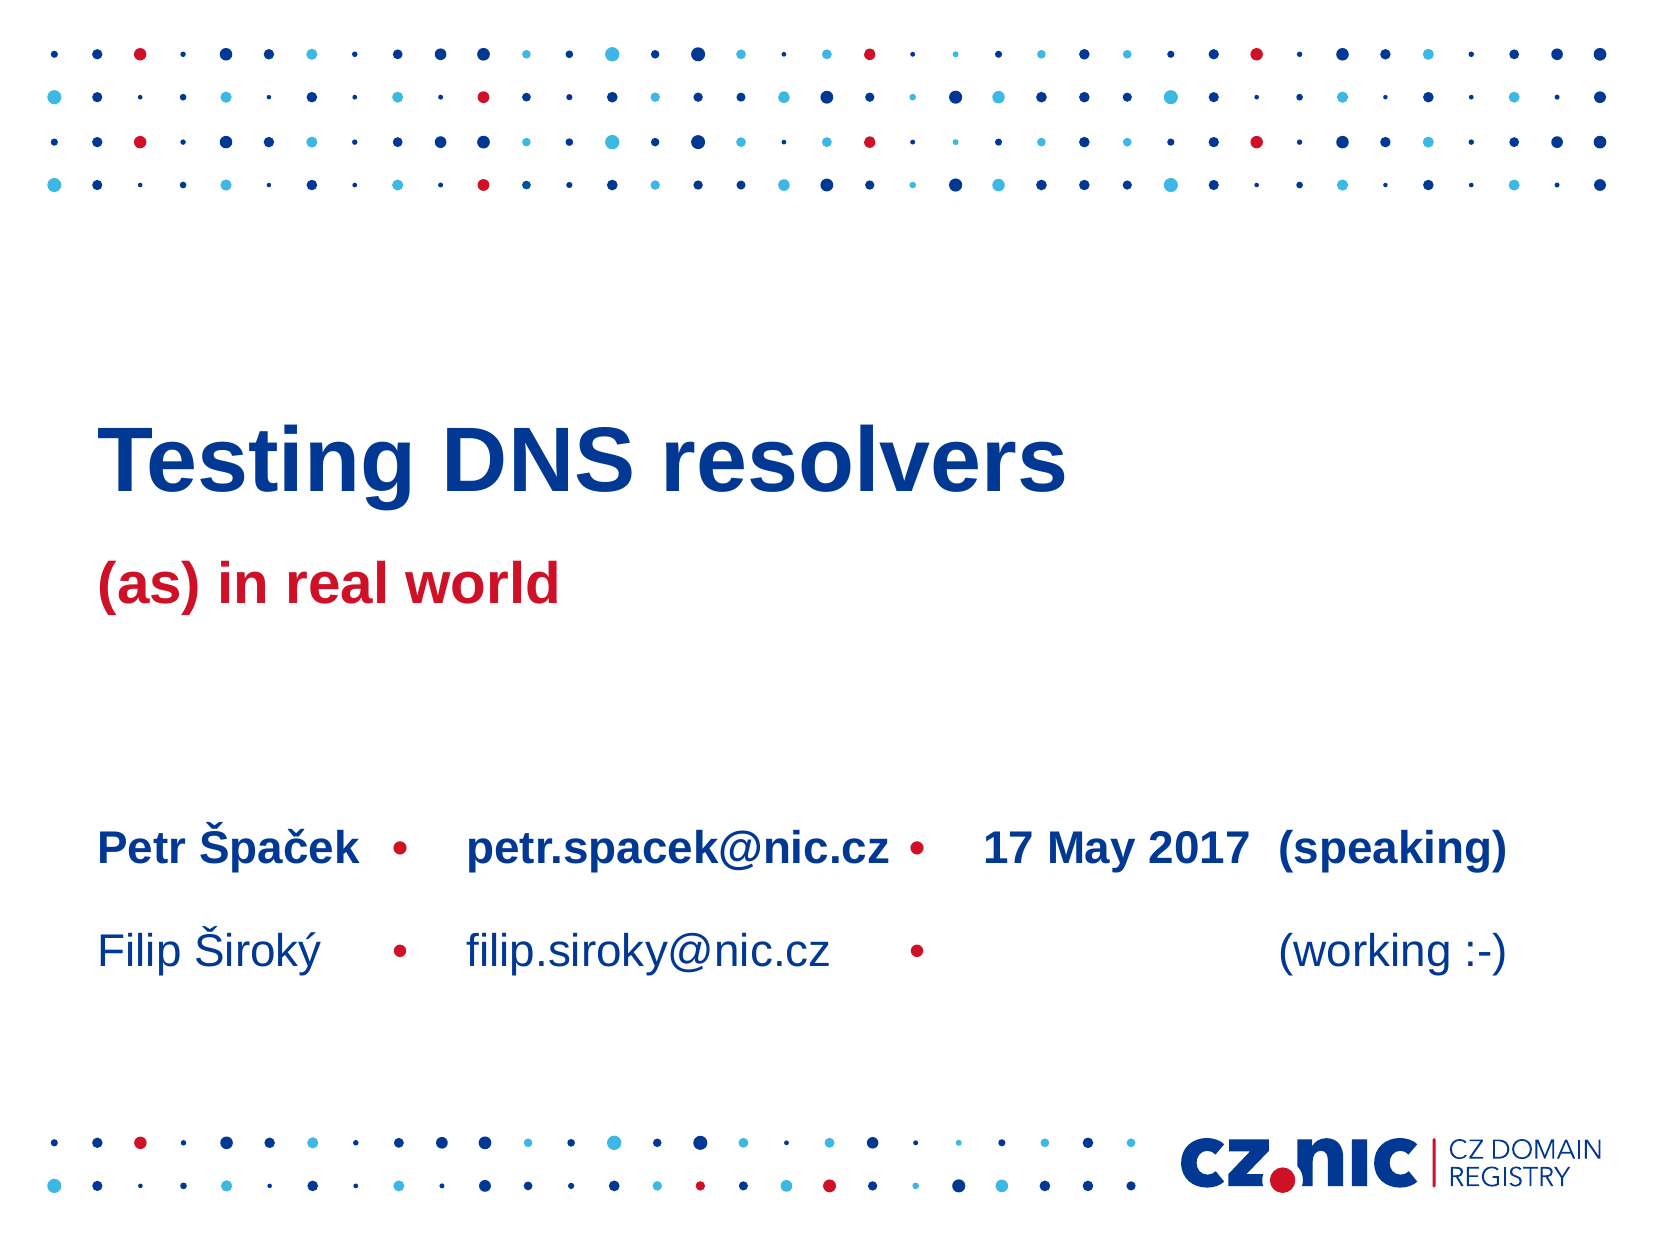

Testing DNS resolvers
(as) in real world
Petr Špaček	•	petr.spacek@nic.cz	•	17 May 2017	(speaking)
Filip Široký	•	filip.siroky@nic.cz		•					(working :-)